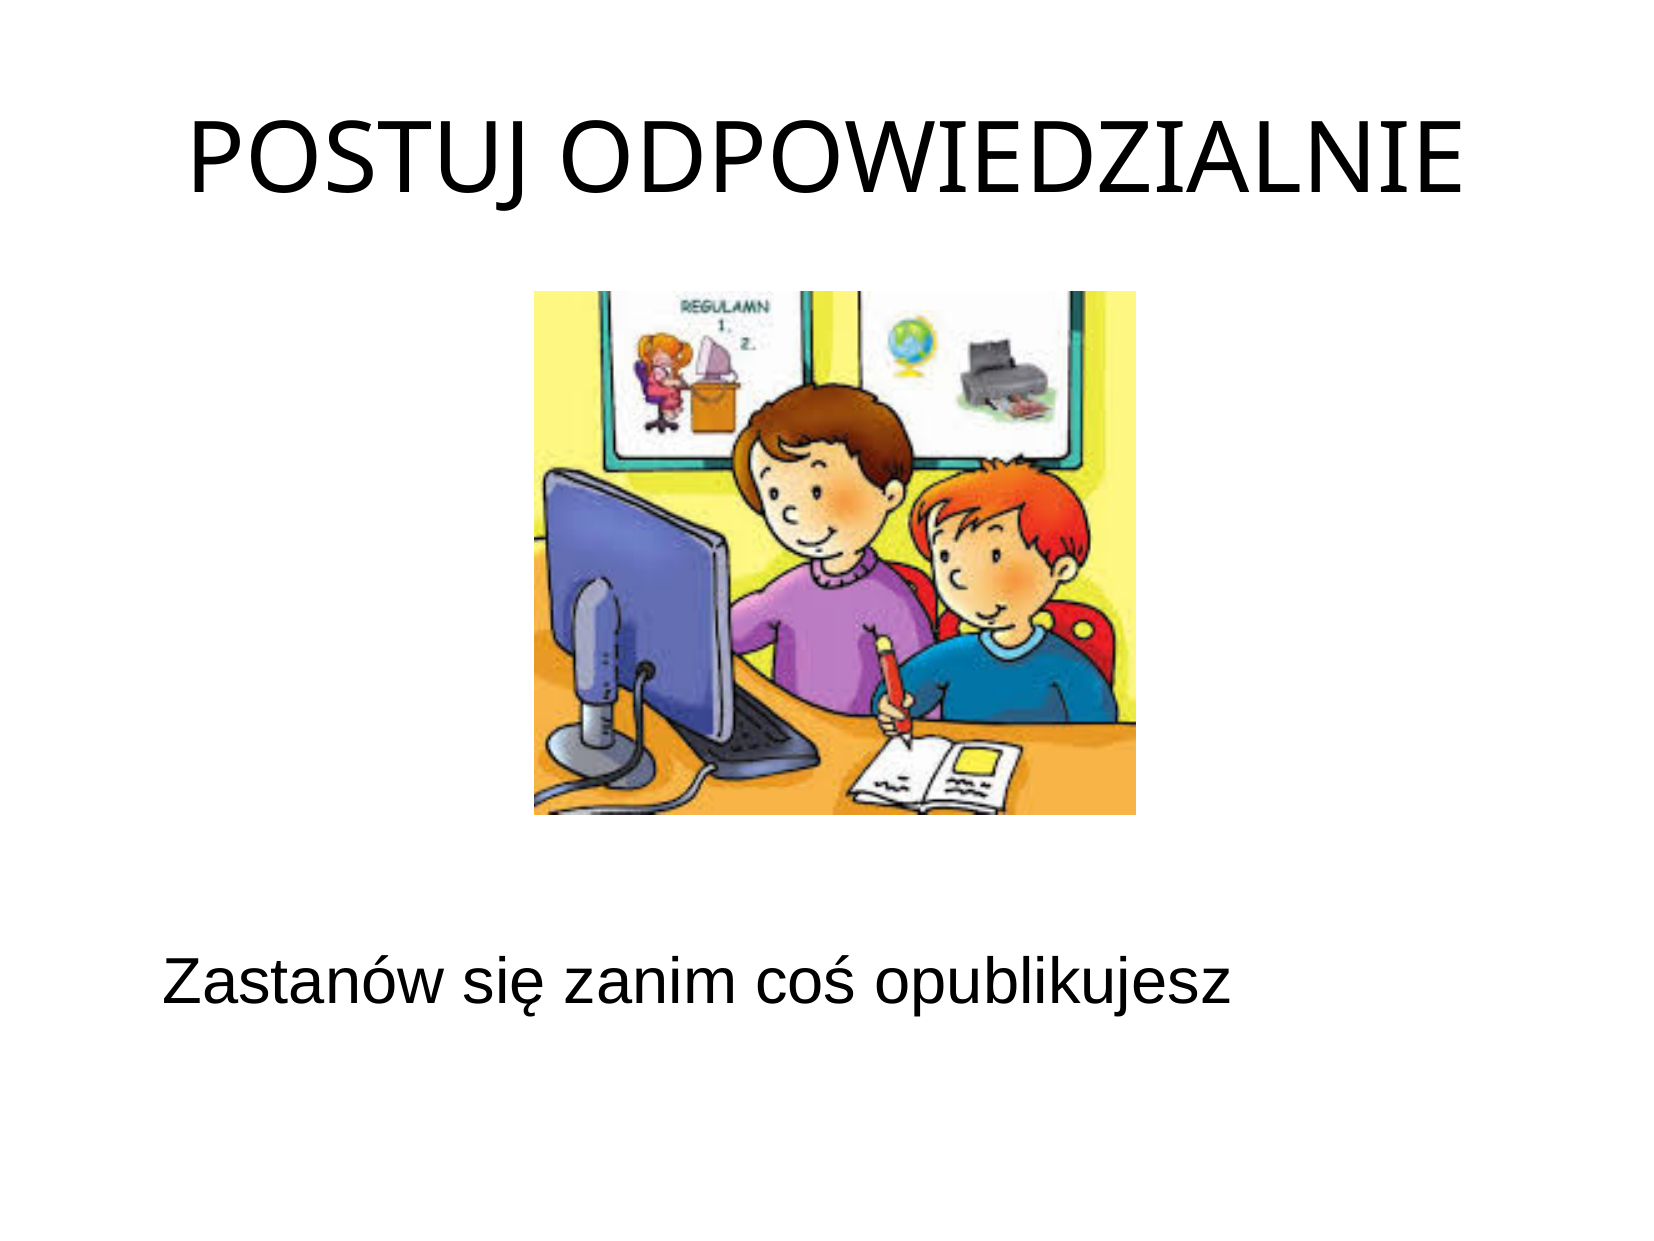

# POSTUJ ODPOWIEDZIALNIE
Zastanów się zanim coś opublikujesz